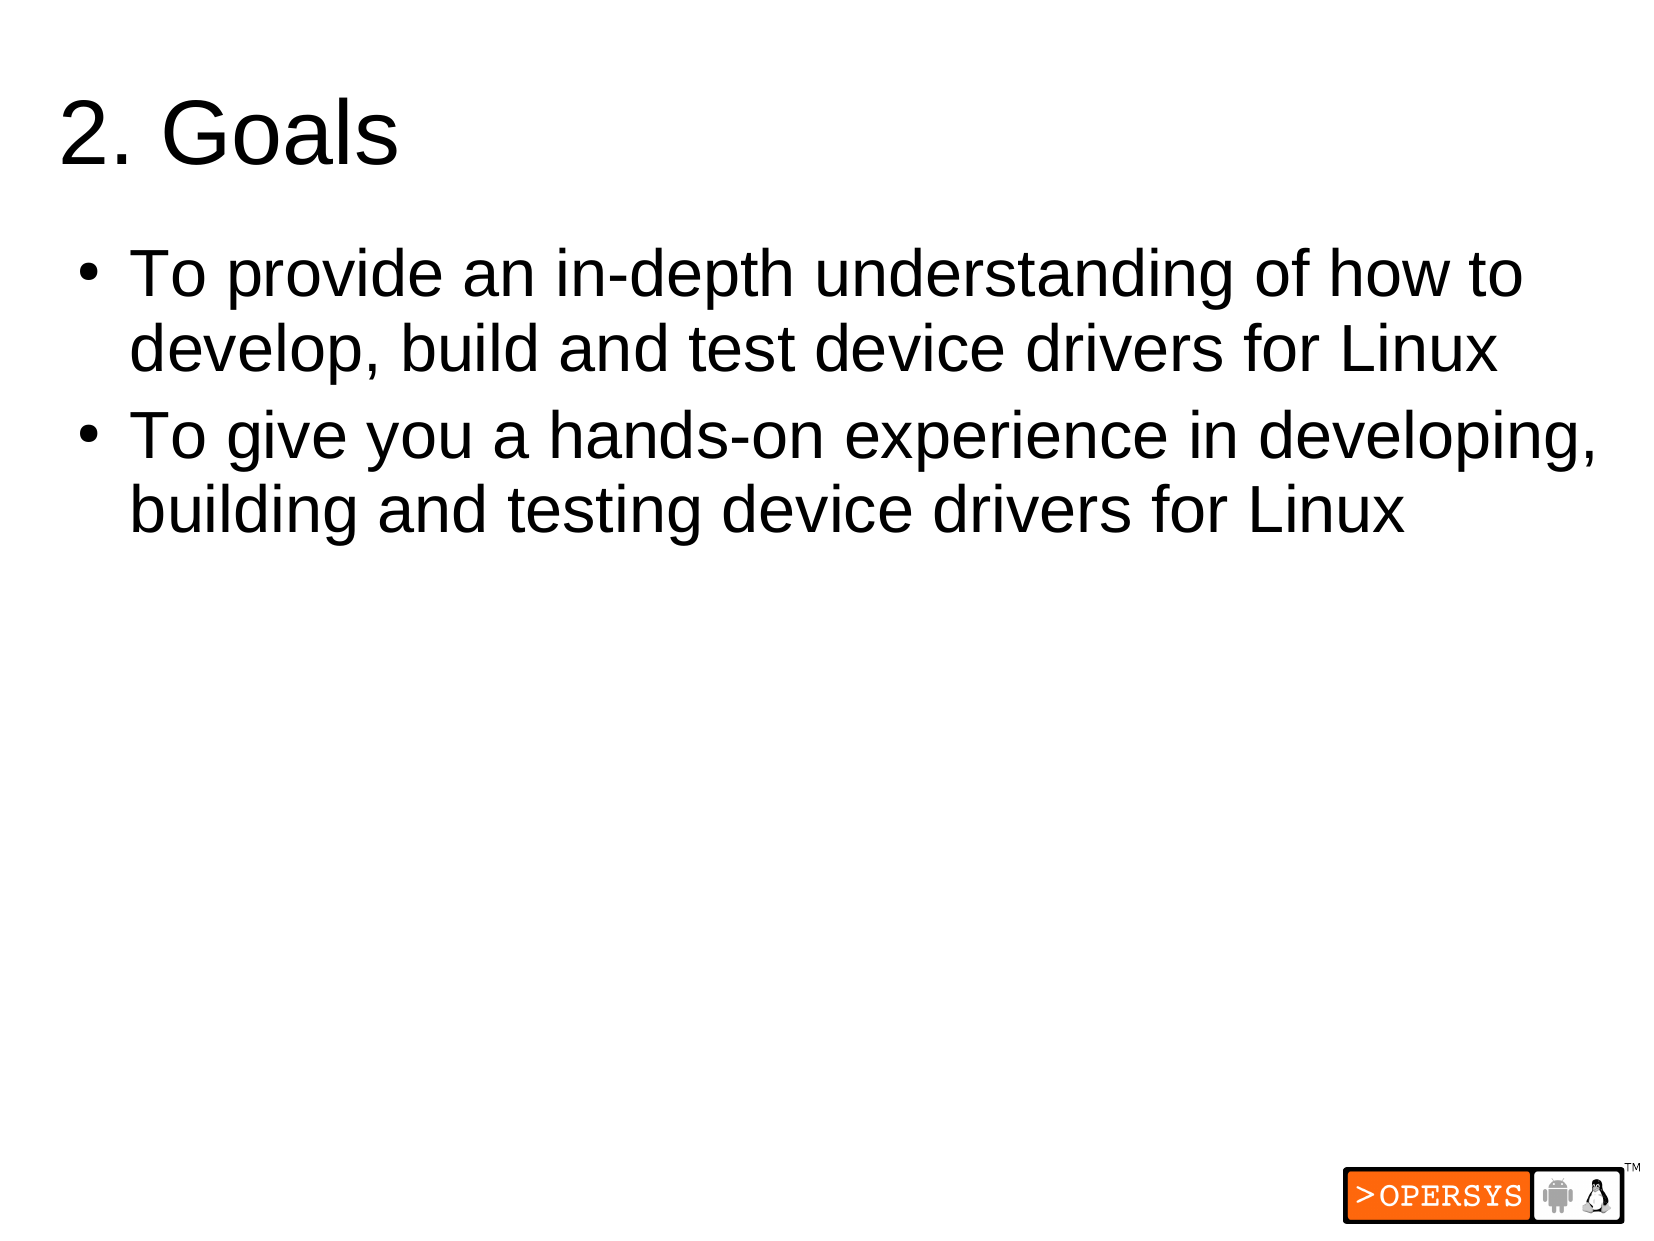

# 2. Goals
To provide an in-depth understanding of how to develop, build and test device drivers for Linux
To give you a hands-on experience in developing, building and testing device drivers for Linux